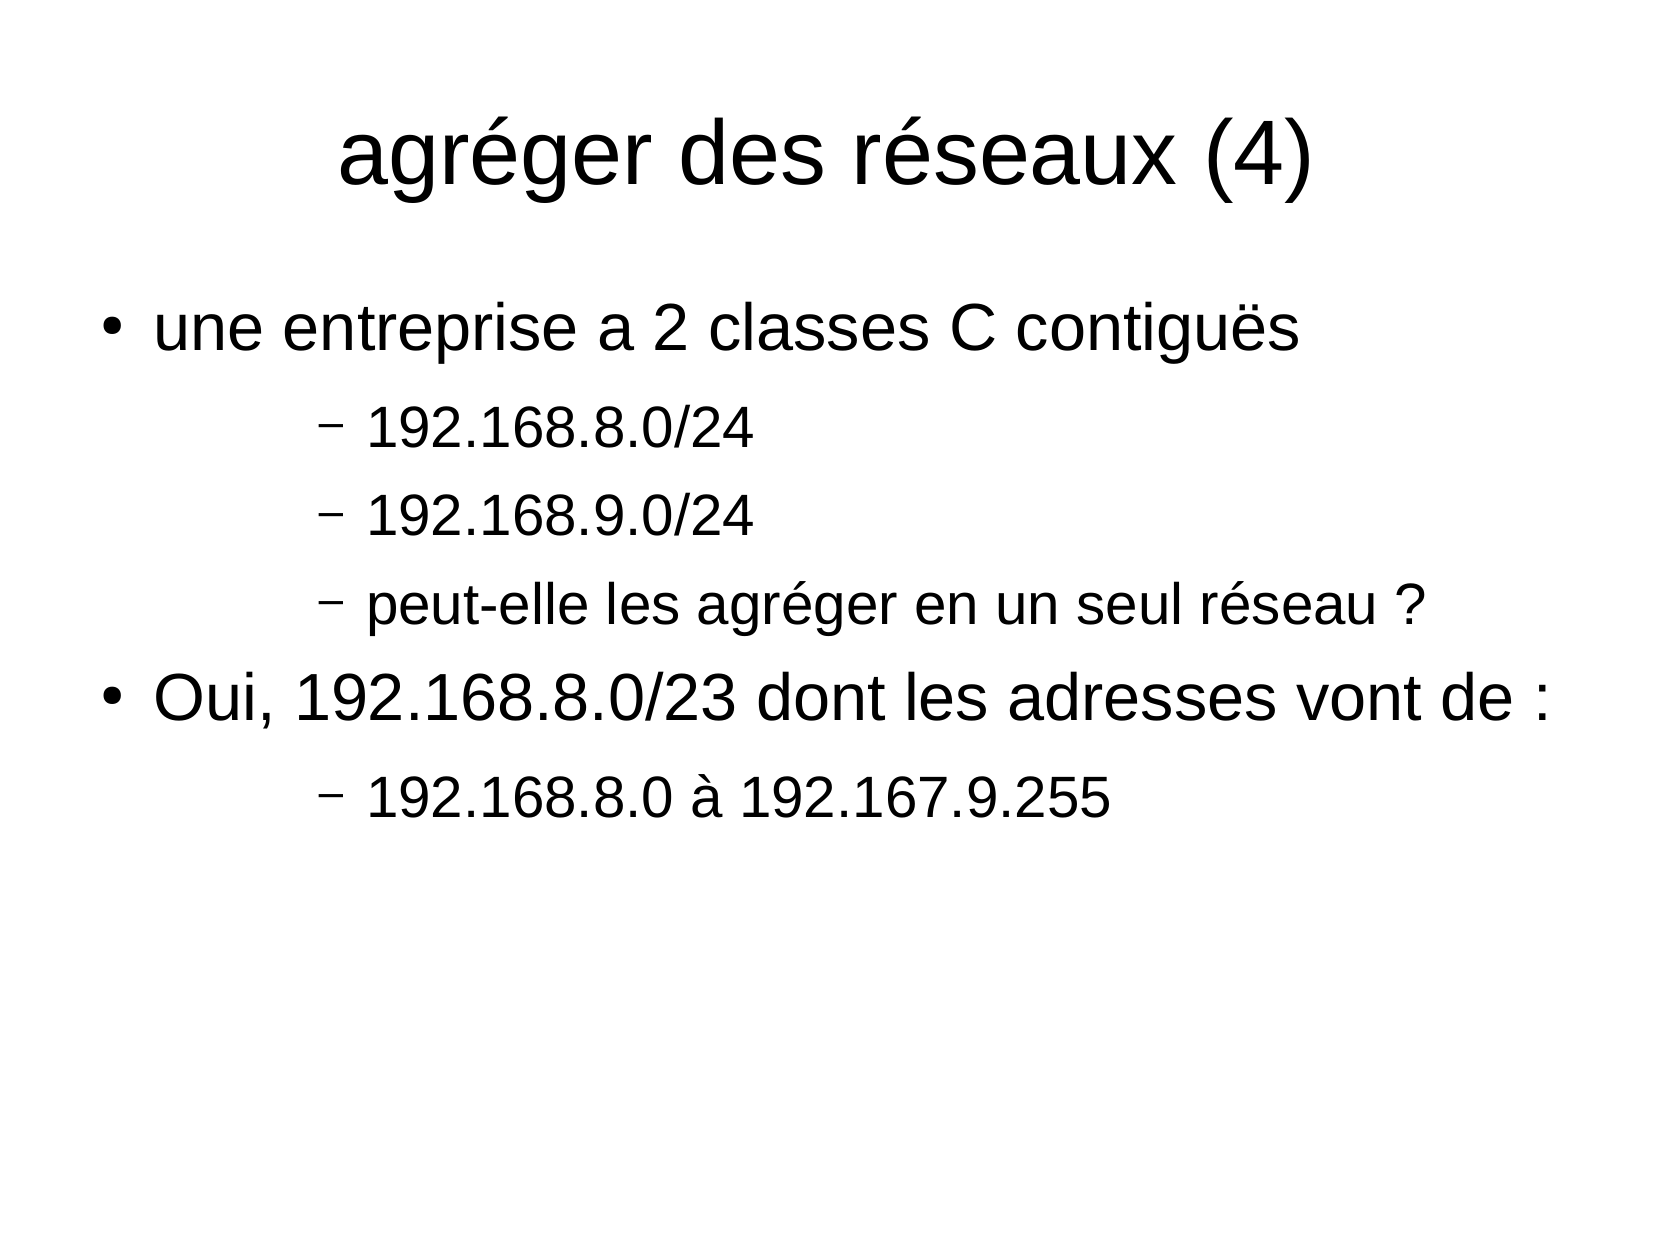

# agréger des réseaux (4)
une entreprise a 2 classes C contiguës
192.168.8.0/24
192.168.9.0/24
peut-elle les agréger en un seul réseau ?
Oui, 192.168.8.0/23 dont les adresses vont de :
192.168.8.0 à 192.167.9.255